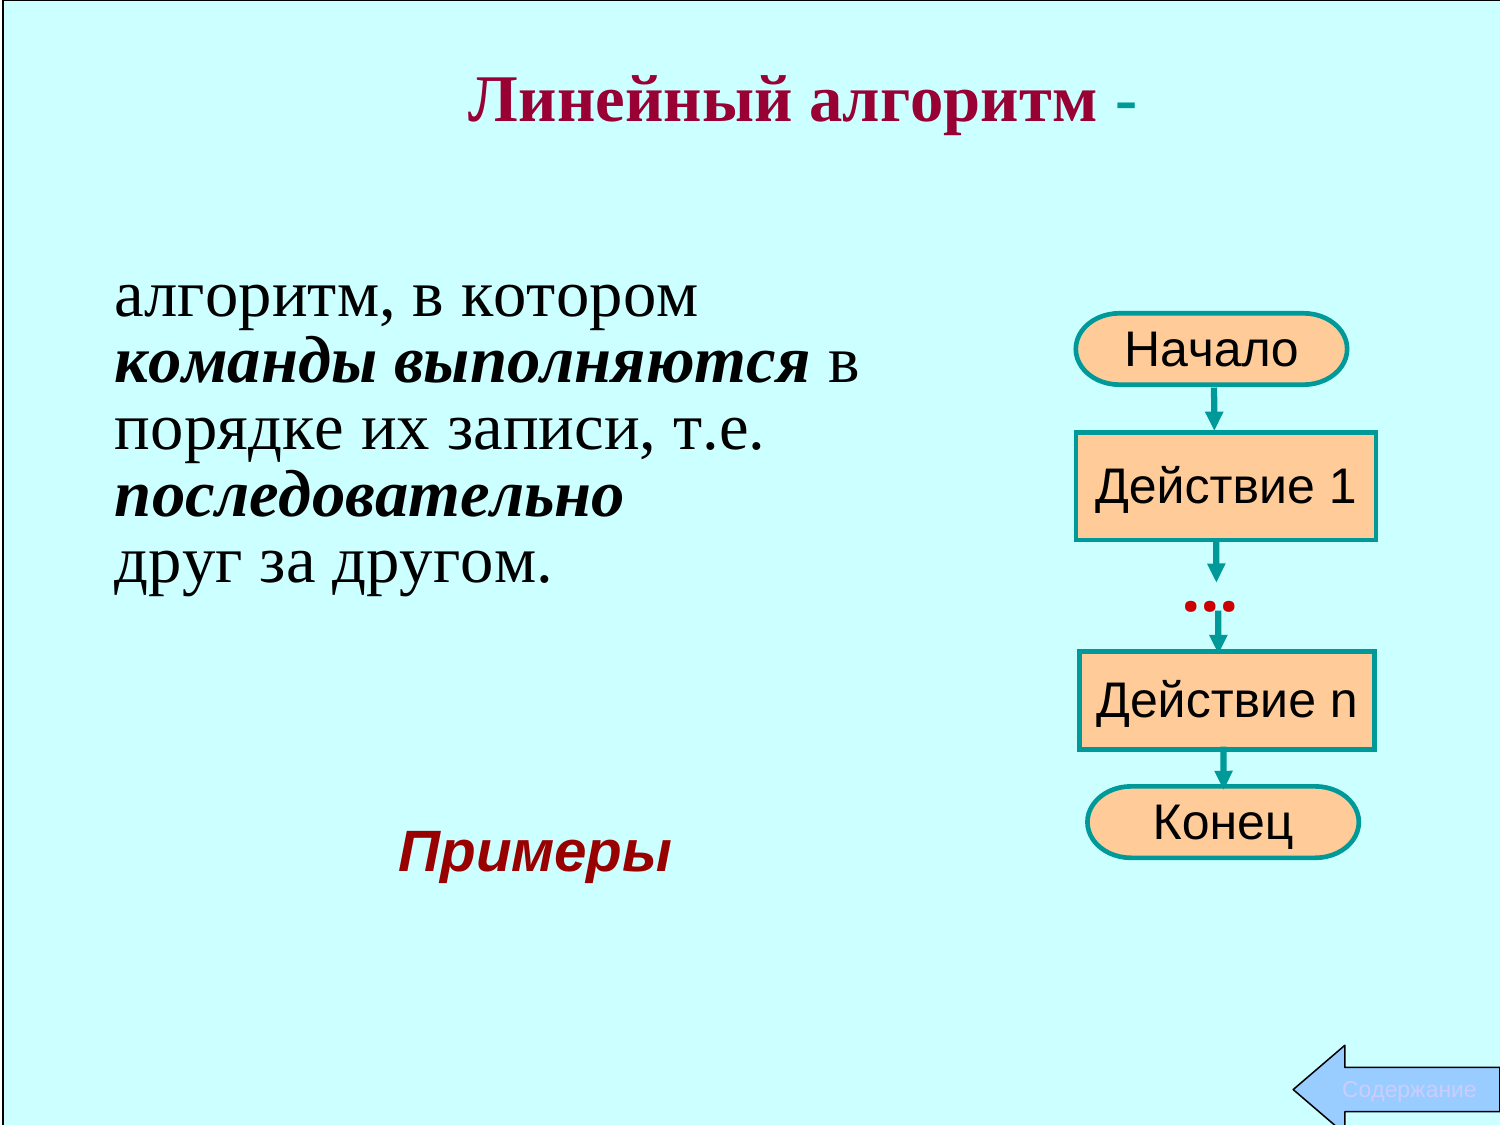

Линейный алгоритм -
алгоритм, в котором команды выполняются в порядке их записи, т.е. последовательно
друг за другом.
Начало
Действие 1
…
Действие n
Конец
Примеры
Содержание